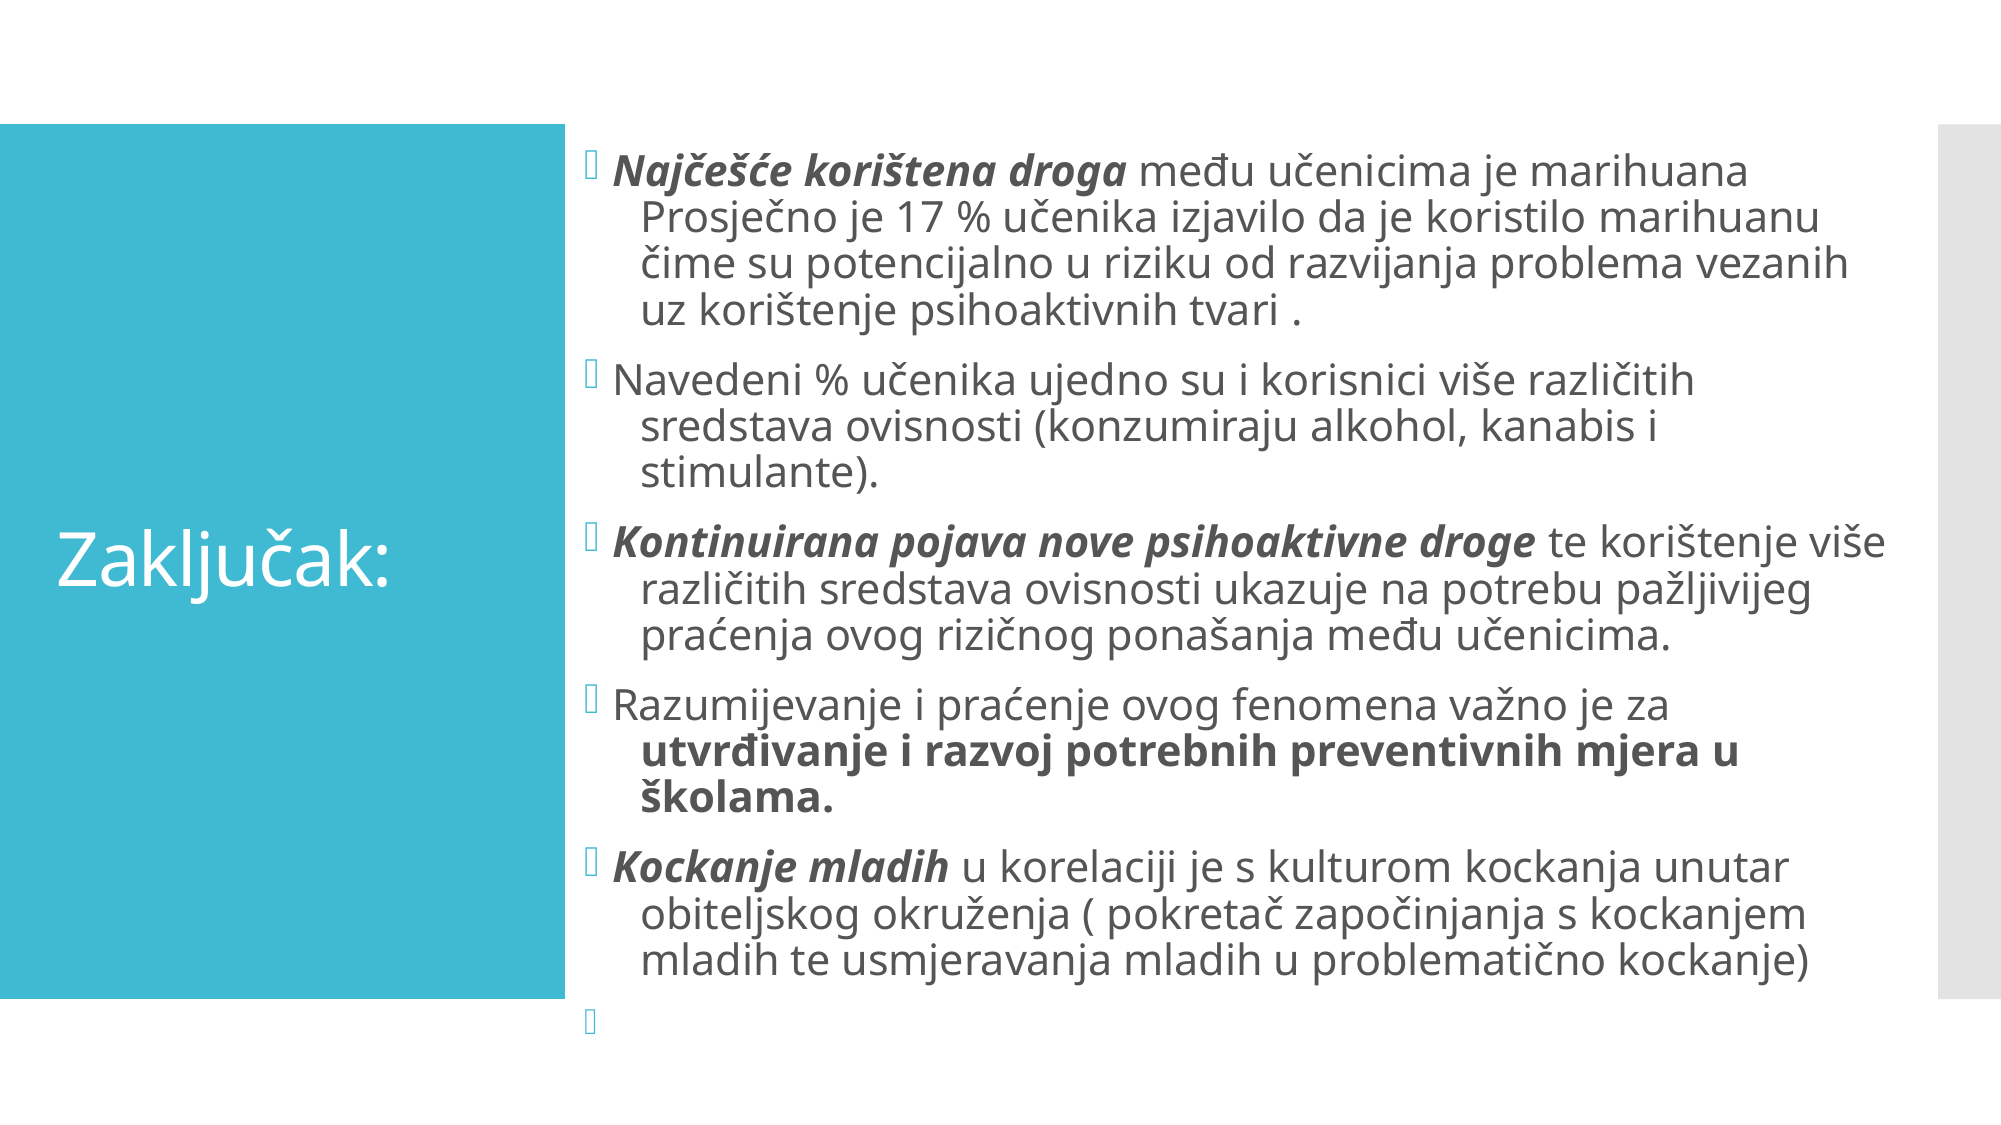

Najčešće korištena droga među učenicima je marihuana Prosječno je 17 % učenika izjavilo da je koristilo marihuanu čime su potencijalno u riziku od razvijanja problema vezanih uz korištenje psihoaktivnih tvari .
Navedeni % učenika ujedno su i korisnici više različitih sredstava ovisnosti (konzumiraju alkohol, kanabis i stimulante).
Kontinuirana pojava nove psihoaktivne droge te korištenje više različitih sredstava ovisnosti ukazuje na potrebu pažljivijeg praćenja ovog rizičnog ponašanja među učenicima.
Razumijevanje i praćenje ovog fenomena važno je za utvrđivanje i razvoj potrebnih preventivnih mjera u školama.
Kockanje mladih u korelaciji je s kulturom kockanja unutar obiteljskog okruženja ( pokretač započinjanja s kockanjem mladih te usmjeravanja mladih u problematično kockanje)
# Zaključak: